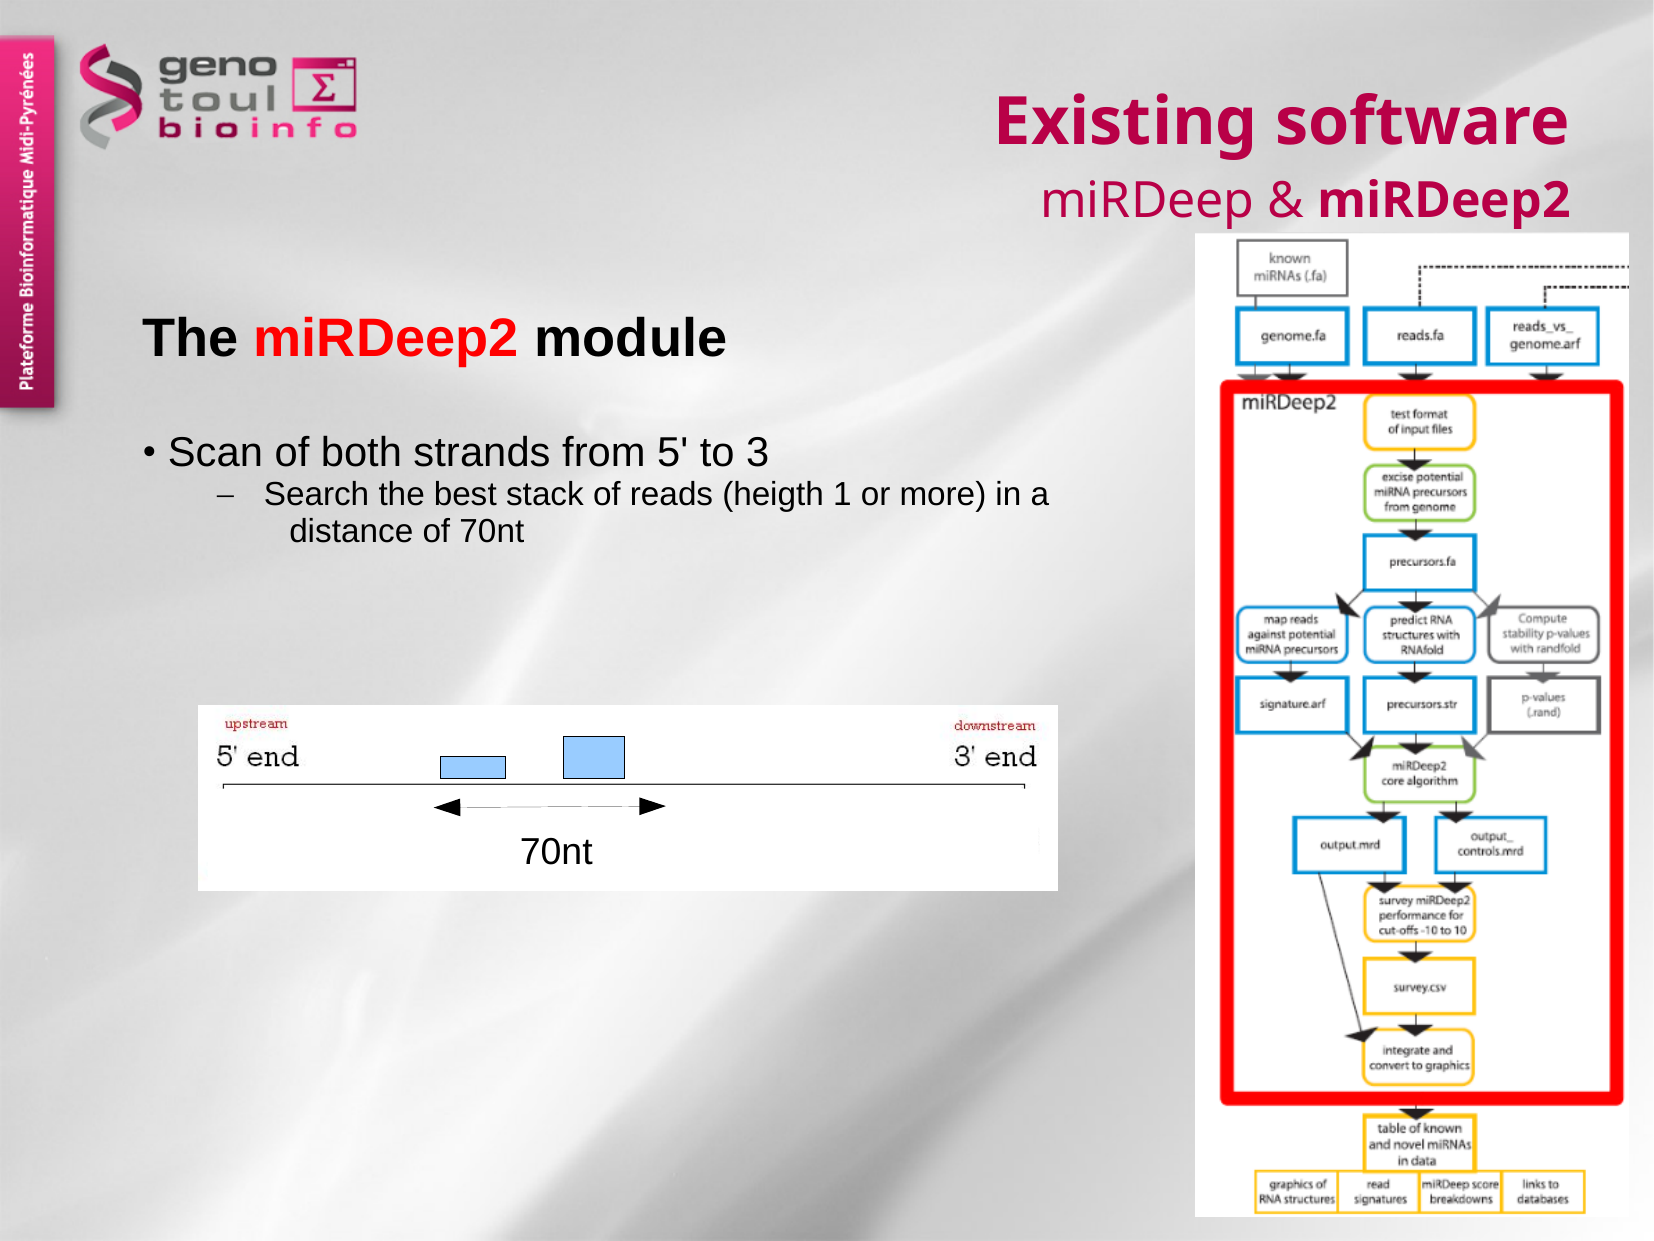

# Existing software miRDeep & miRDeep2
The miRDeep2 module
 Scan of both strands from 5' to 3
Search the best stack of reads (heigth 1 or more) in a
		distance of 70nt
70nt